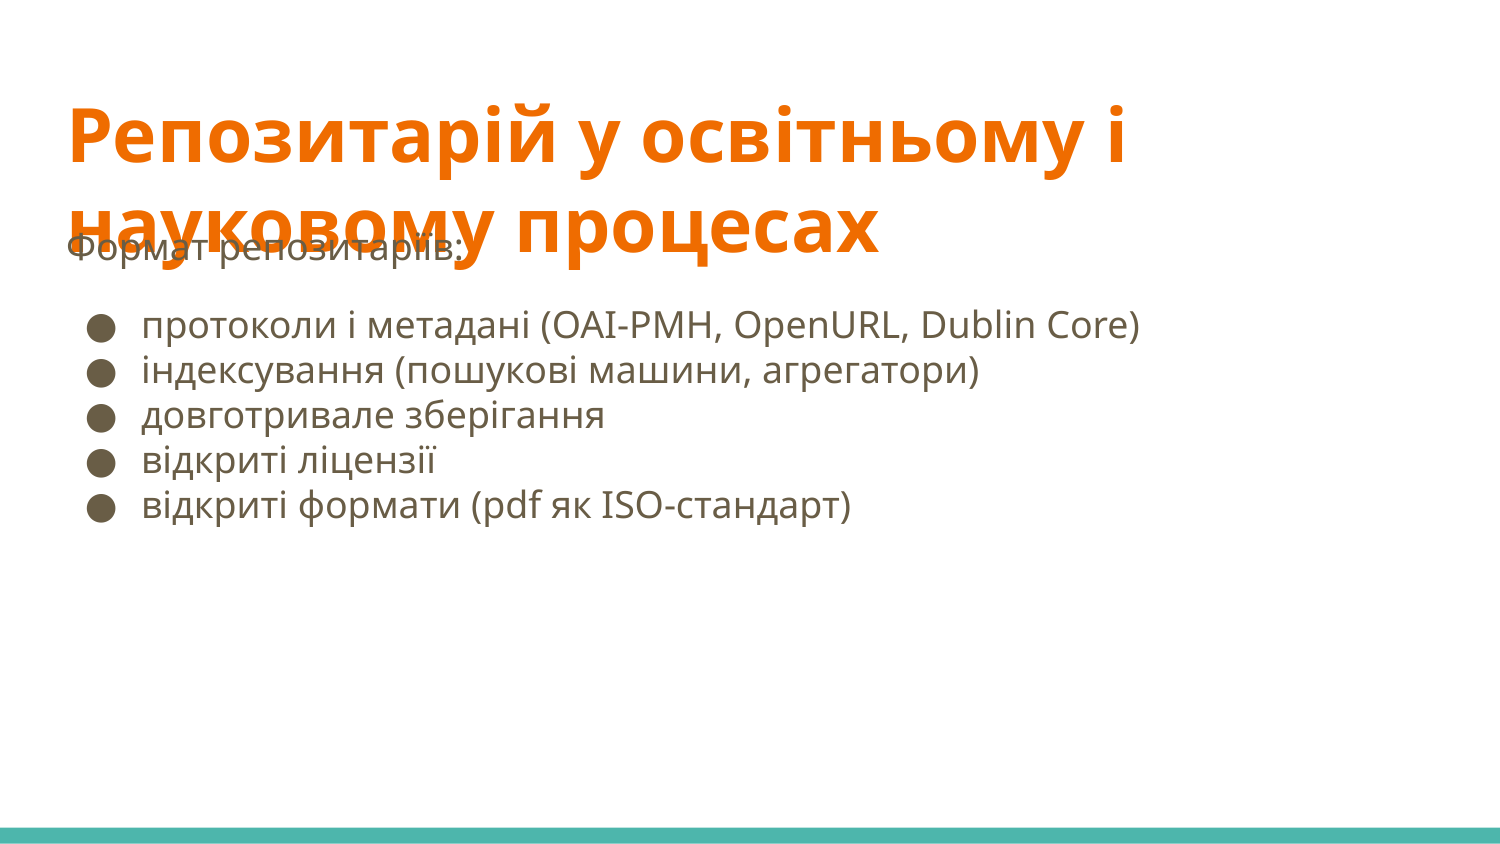

# Репозитарій у освітньому і науковому процесах
Формат репозитаріїв:
протоколи і метадані (OAI-PMH, OpenURL, Dublin Core)
індексування (пошукові машини, агрегатори)
довготривале зберігання
відкриті ліцензії
відкриті формати (pdf як ISO-стандарт)